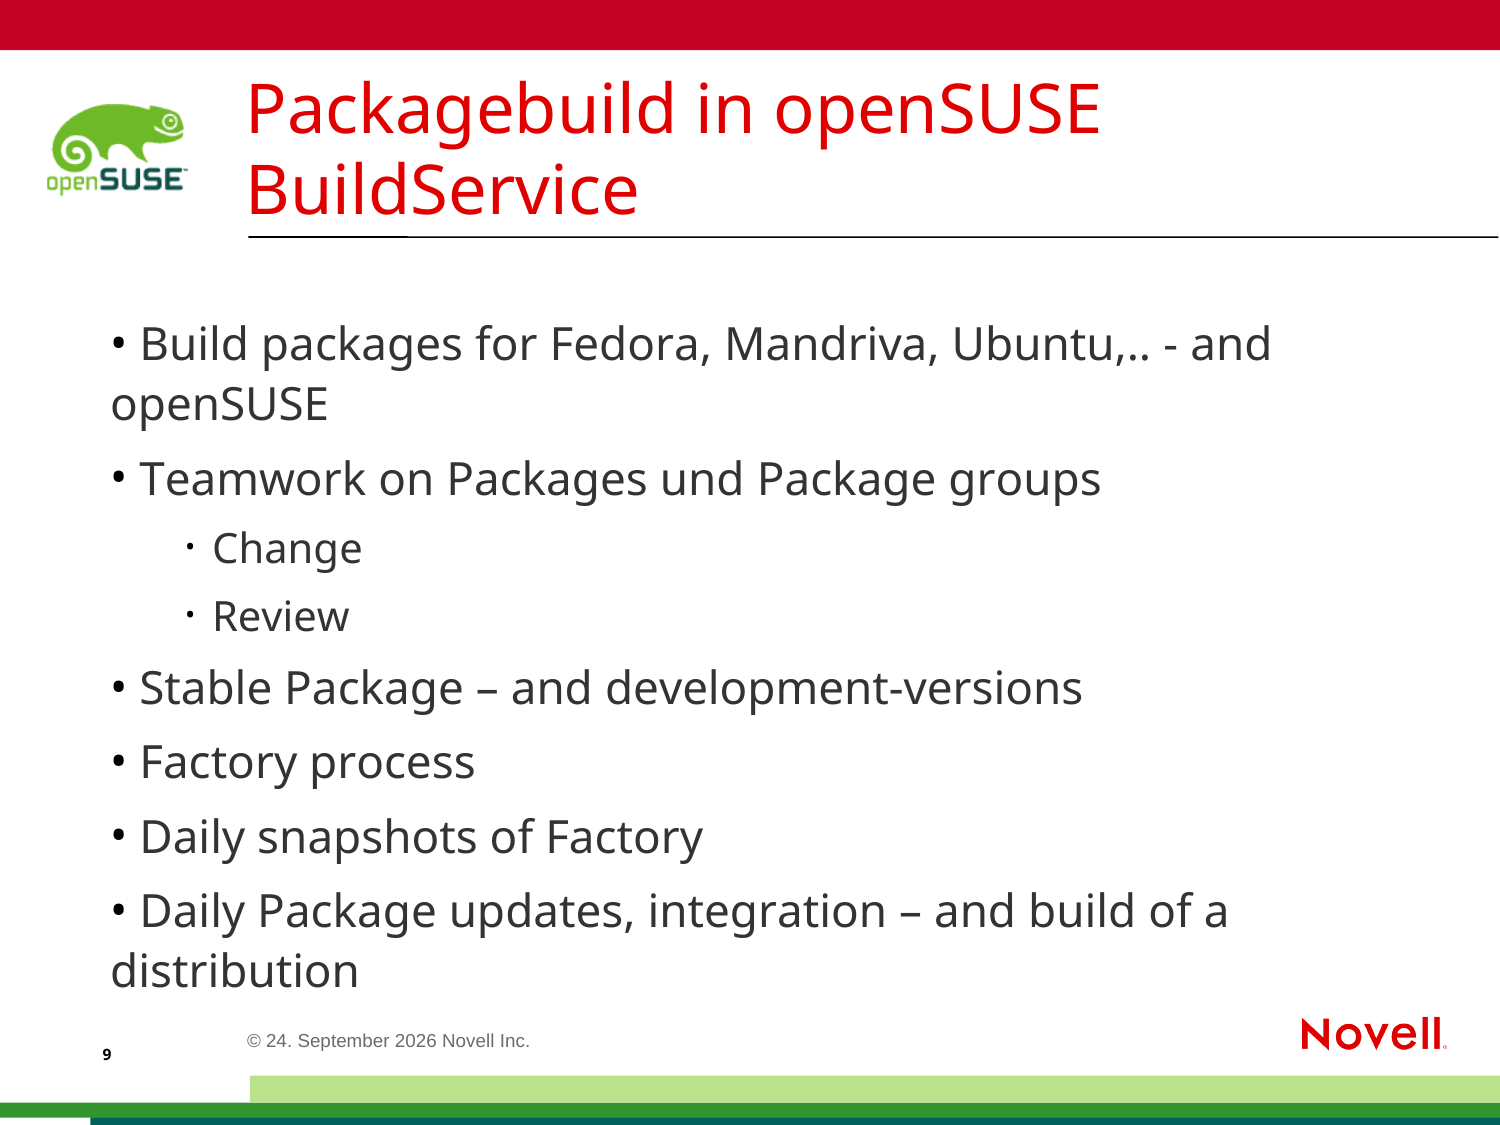

# Packagebuild in openSUSE BuildService
 Build packages for Fedora, Mandriva, Ubuntu,.. - and openSUSE
 Teamwork on Packages und Package groups
Change
Review
 Stable Package – and development-versions
 Factory process
 Daily snapshots of Factory
 Daily Package updates, integration – and build of a distribution